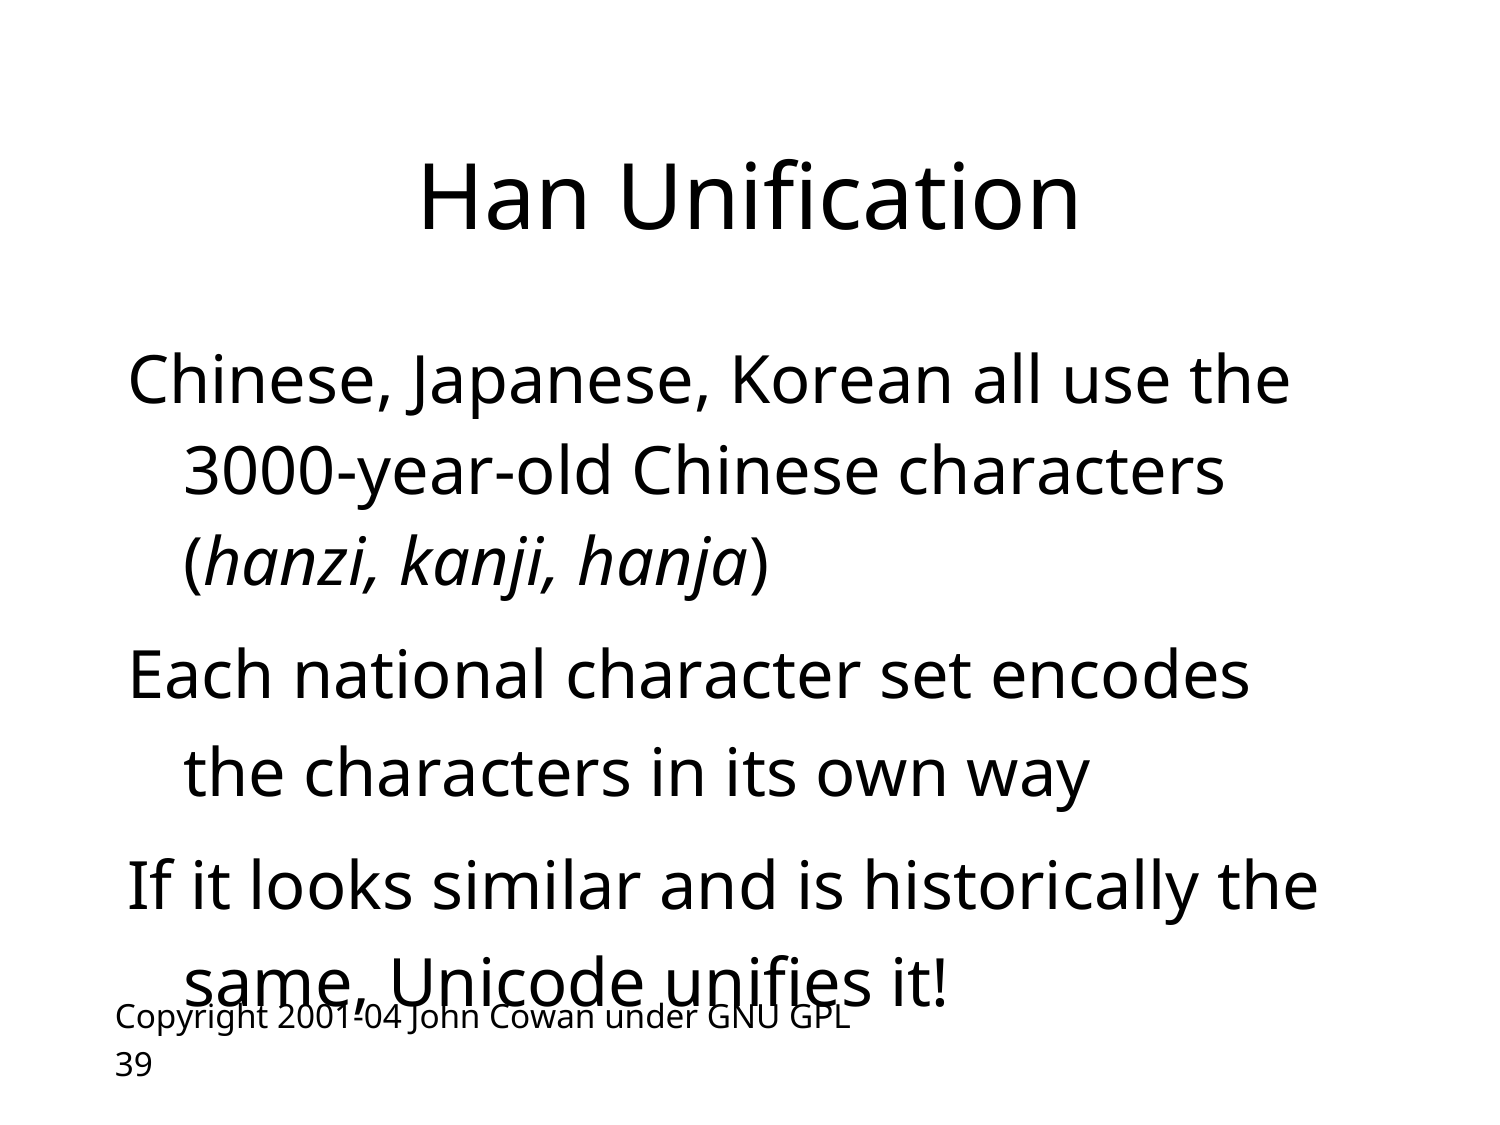

# Han Unification
Chinese, Japanese, Korean all use the 3000-year-old Chinese characters (hanzi, kanji, hanja)
Each national character set encodes the characters in its own way
If it looks similar and is historically the same, Unicode unifies it!